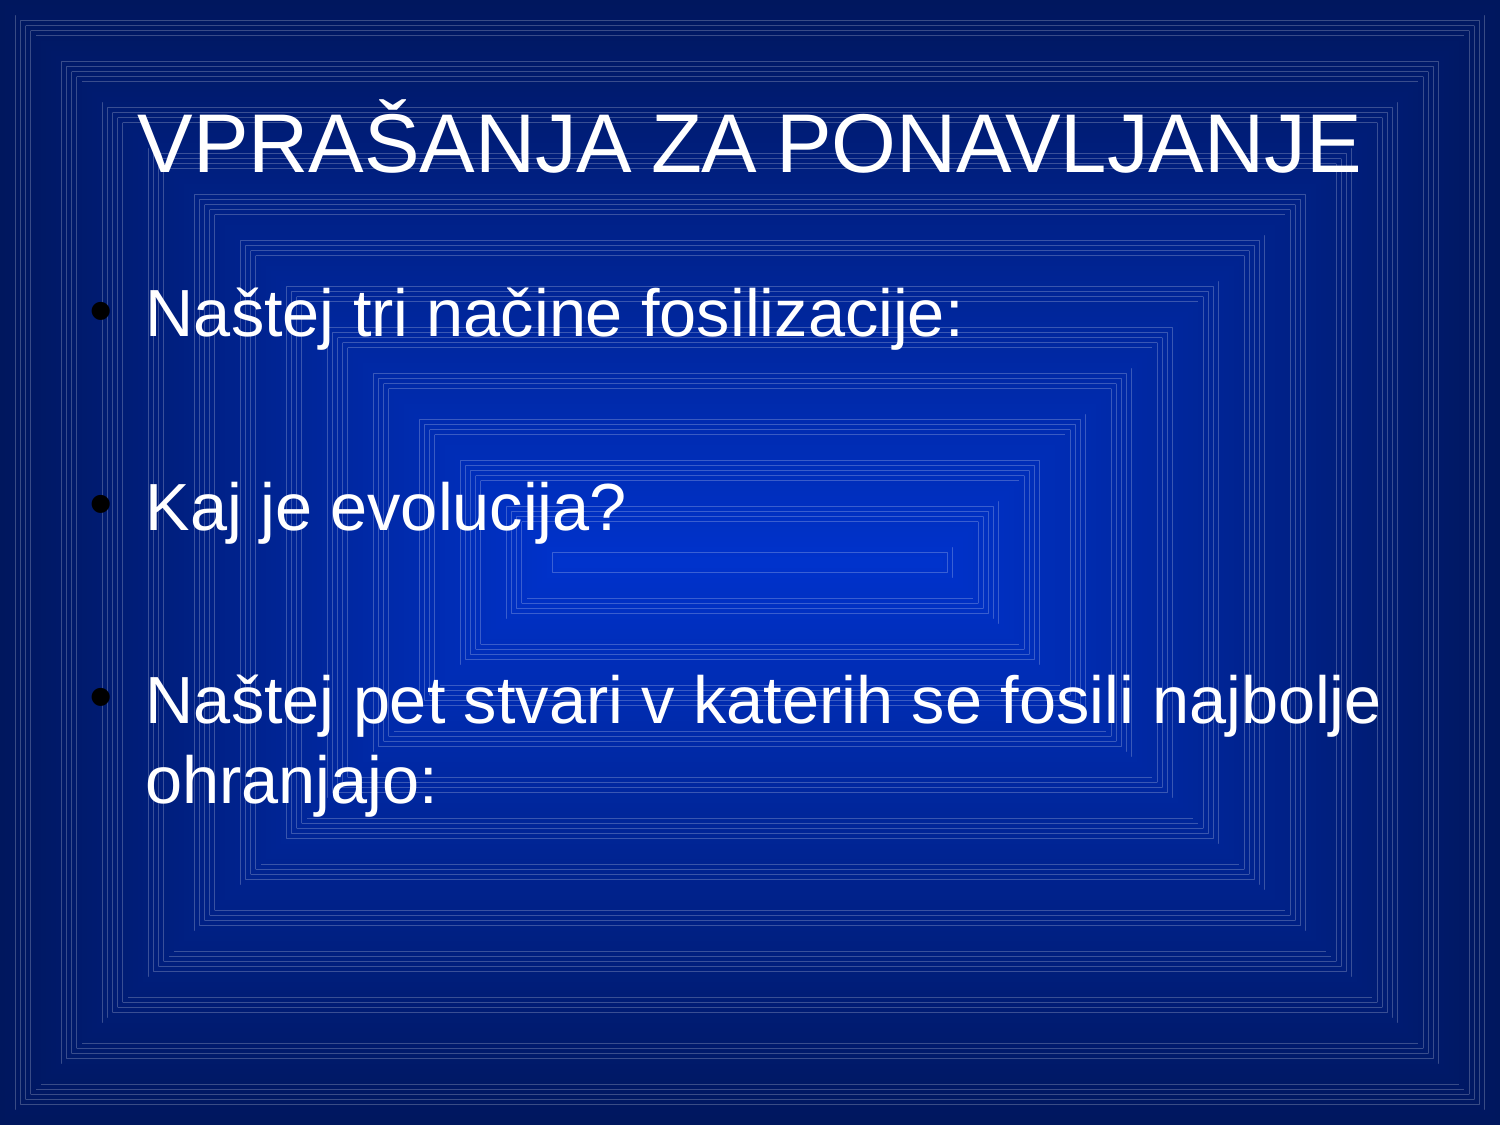

# VPRAŠANJA ZA PONAVLJANJE
Naštej tri načine fosilizacije:
Kaj je evolucija?
Naštej pet stvari v katerih se fosili najbolje ohranjajo: